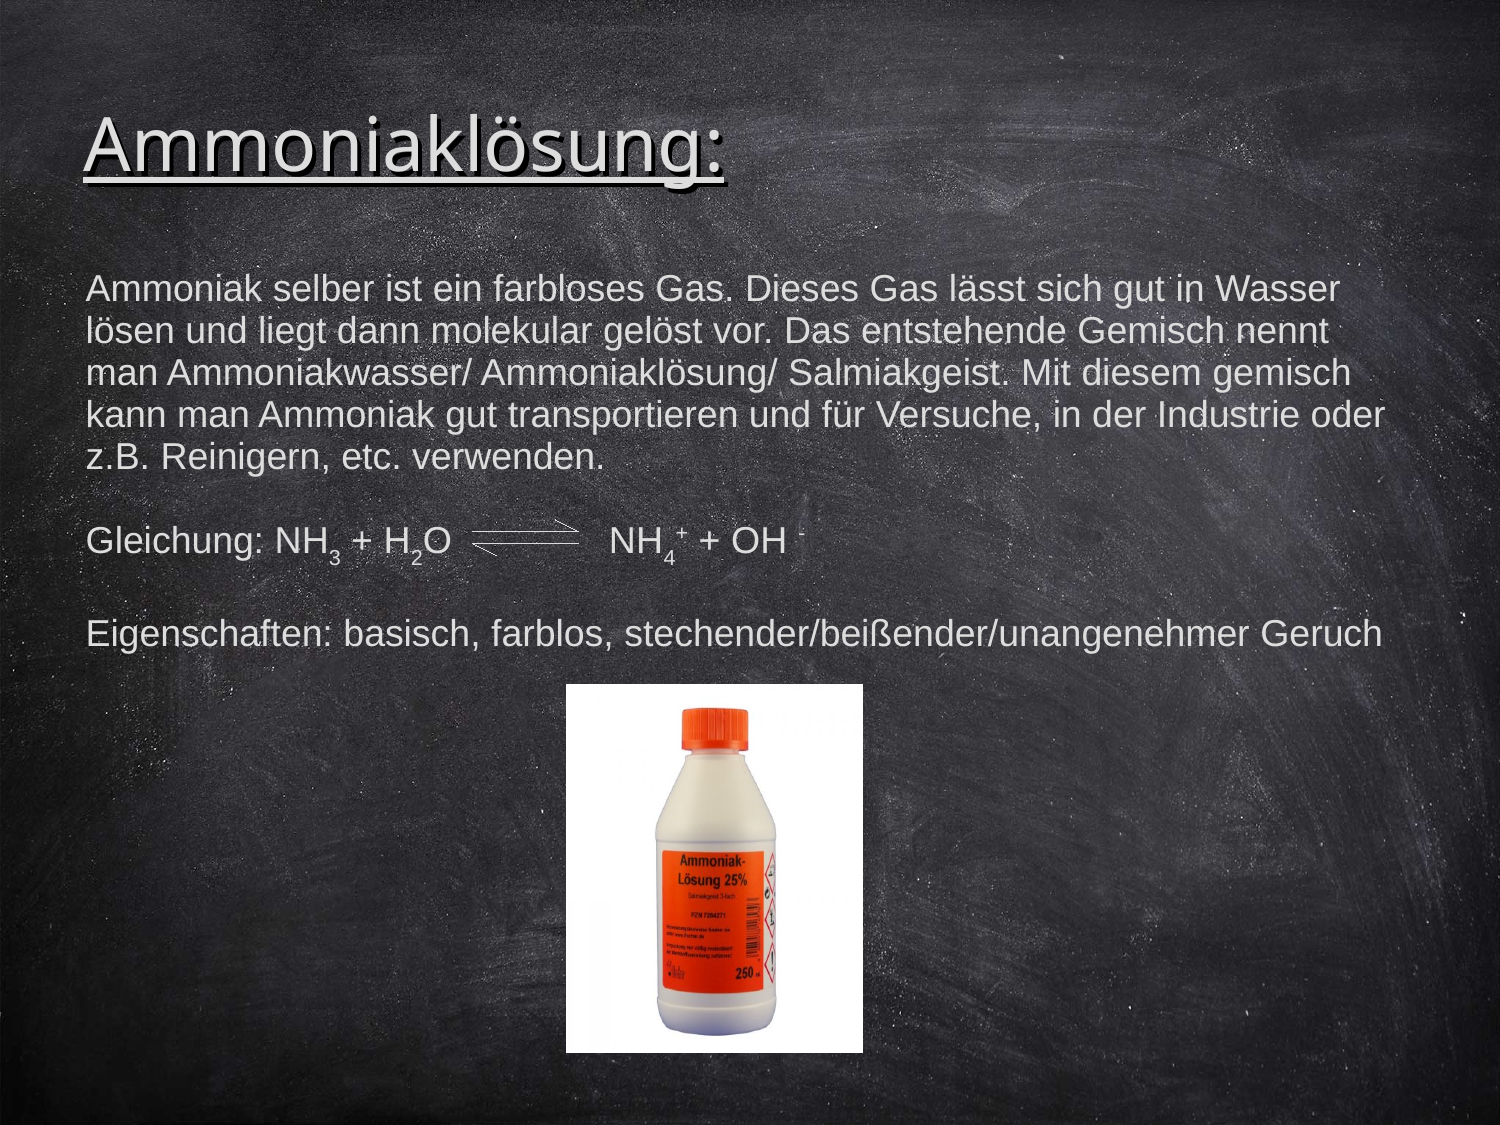

# Ammoniaklösung:
Ammoniak selber ist ein farbloses Gas. Dieses Gas lässt sich gut in Wasser lösen und liegt dann molekular gelöst vor. Das entstehende Gemisch nennt man Ammoniakwasser/ Ammoniaklösung/ Salmiakgeist. Mit diesem gemisch kann man Ammoniak gut transportieren und für Versuche, in der Industrie oder z.B. Reinigern, etc. verwenden.
Gleichung: NH3 + H2O NH4+ + OH -
Eigenschaften: basisch, farblos, stechender/beißender/unangenehmer Geruch